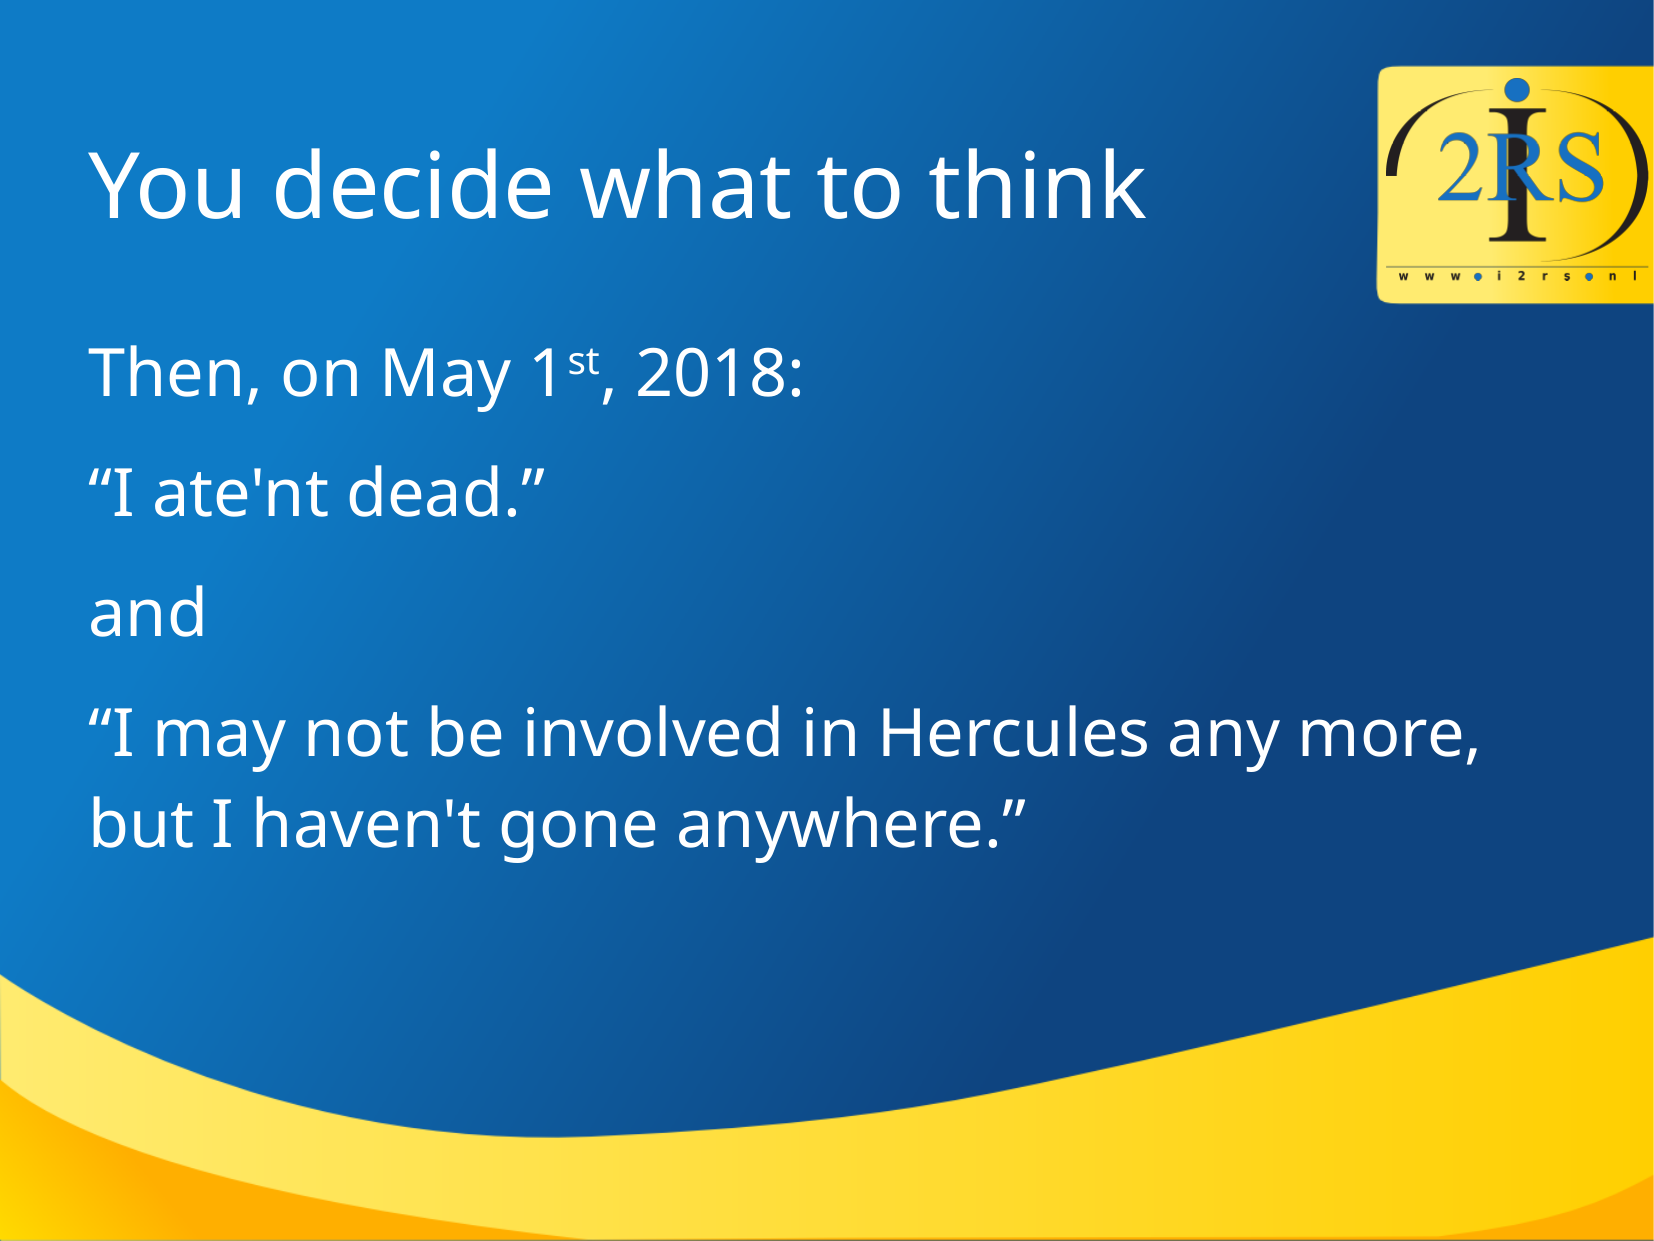

# You decide what to think
Then, on May 1st, 2018:
“I ate'nt dead.”
and
“I may not be involved in Hercules any more, but I haven't gone anywhere.”